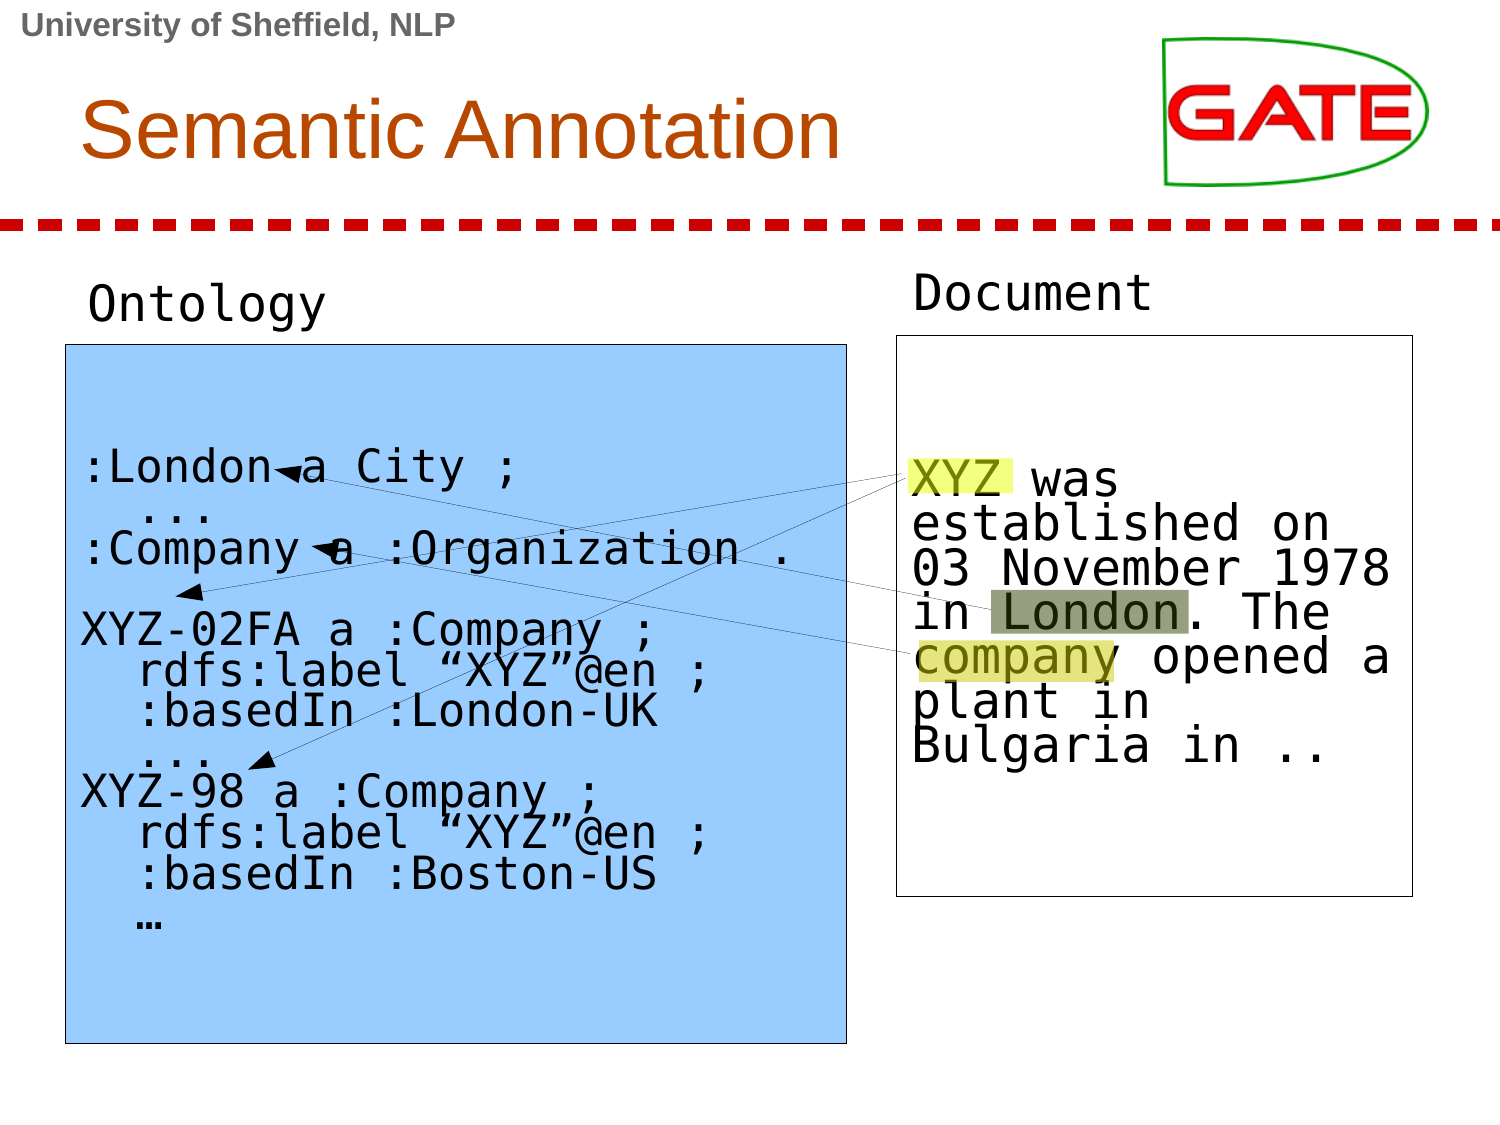

# Semantic Annotation
Document
Ontology
XYZ was established on 03 November 1978 in London. The company opened a plant in Bulgaria in ..
:London a City ;
 ...
:Company a :Organization .
XYZ-02FA a :Company ;
 rdfs:label “XYZ”@en ;
 :basedIn :London-UK
 ...
XYZ-98 a :Company ;
 rdfs:label “XYZ”@en ;
 :basedIn :Boston-US
 …